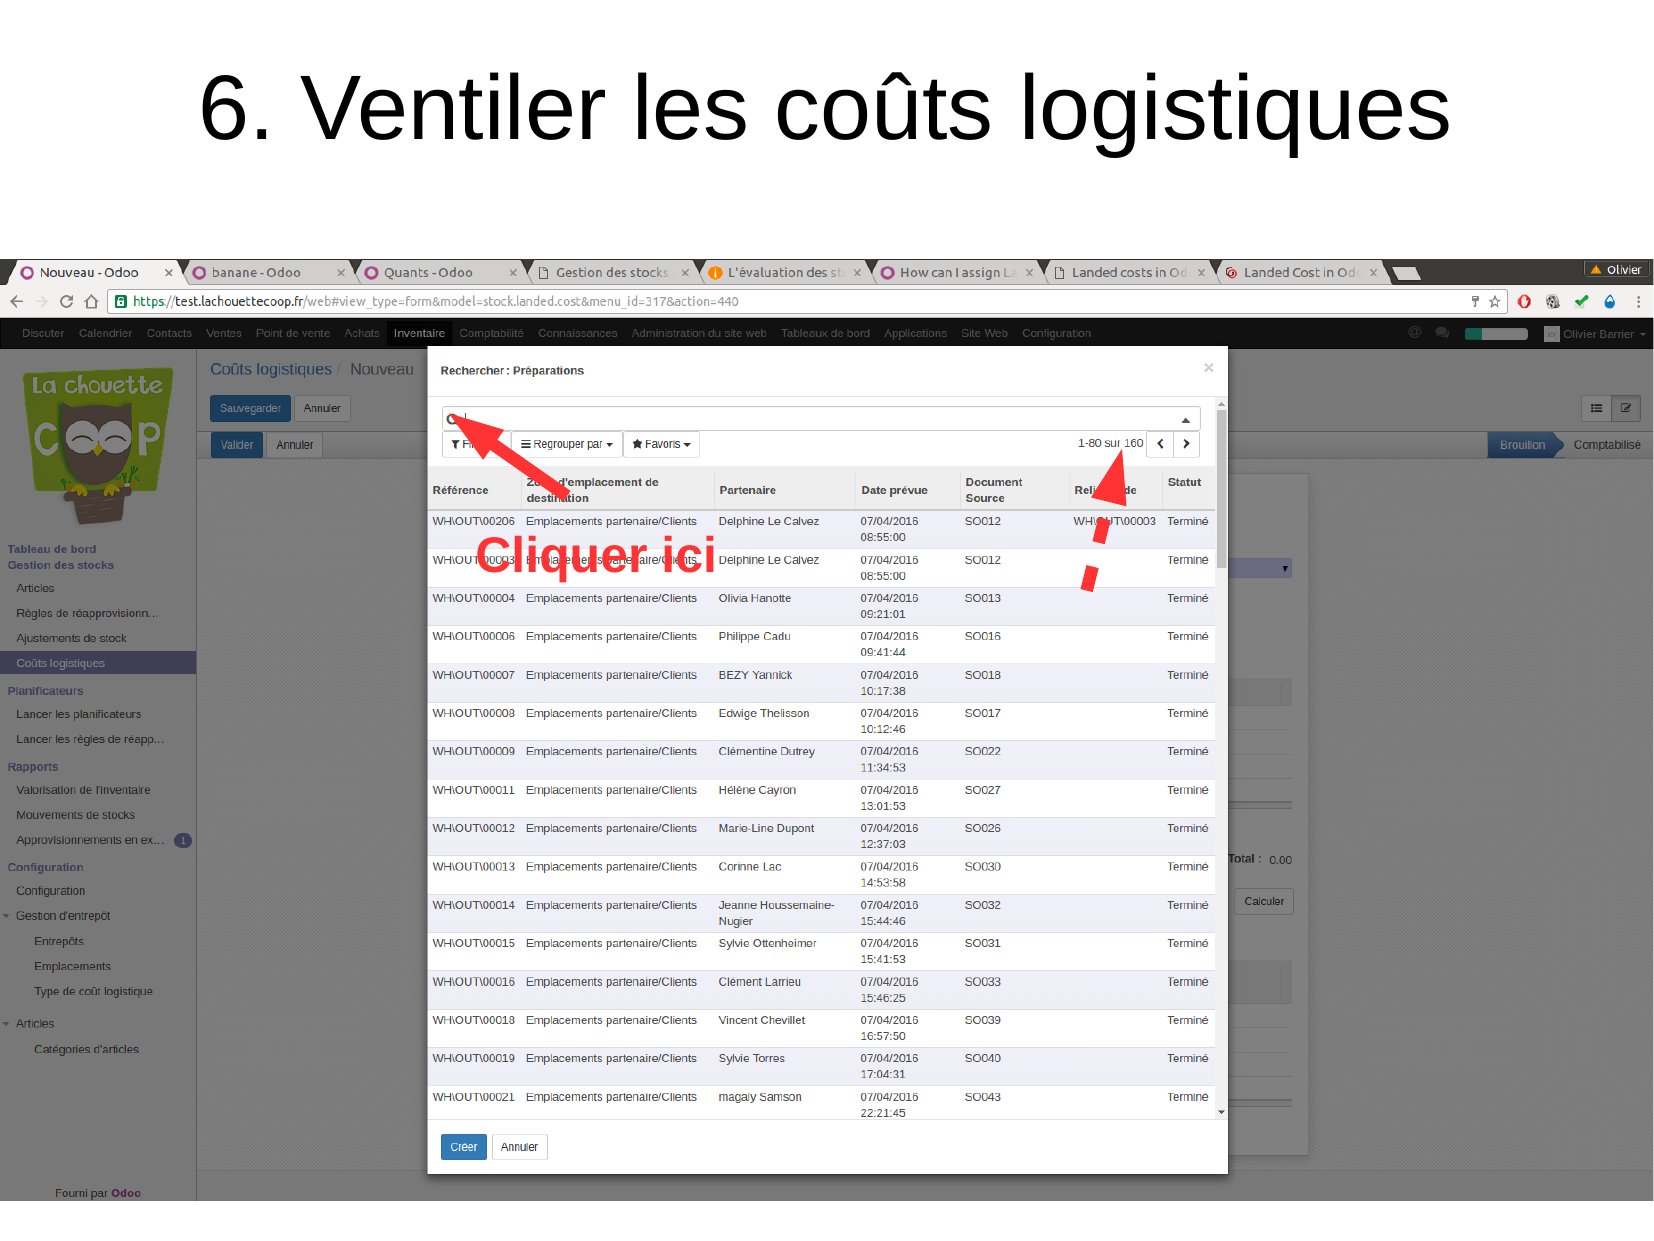

# 6. Ventiler les coûts logistiques
Cliquer ici